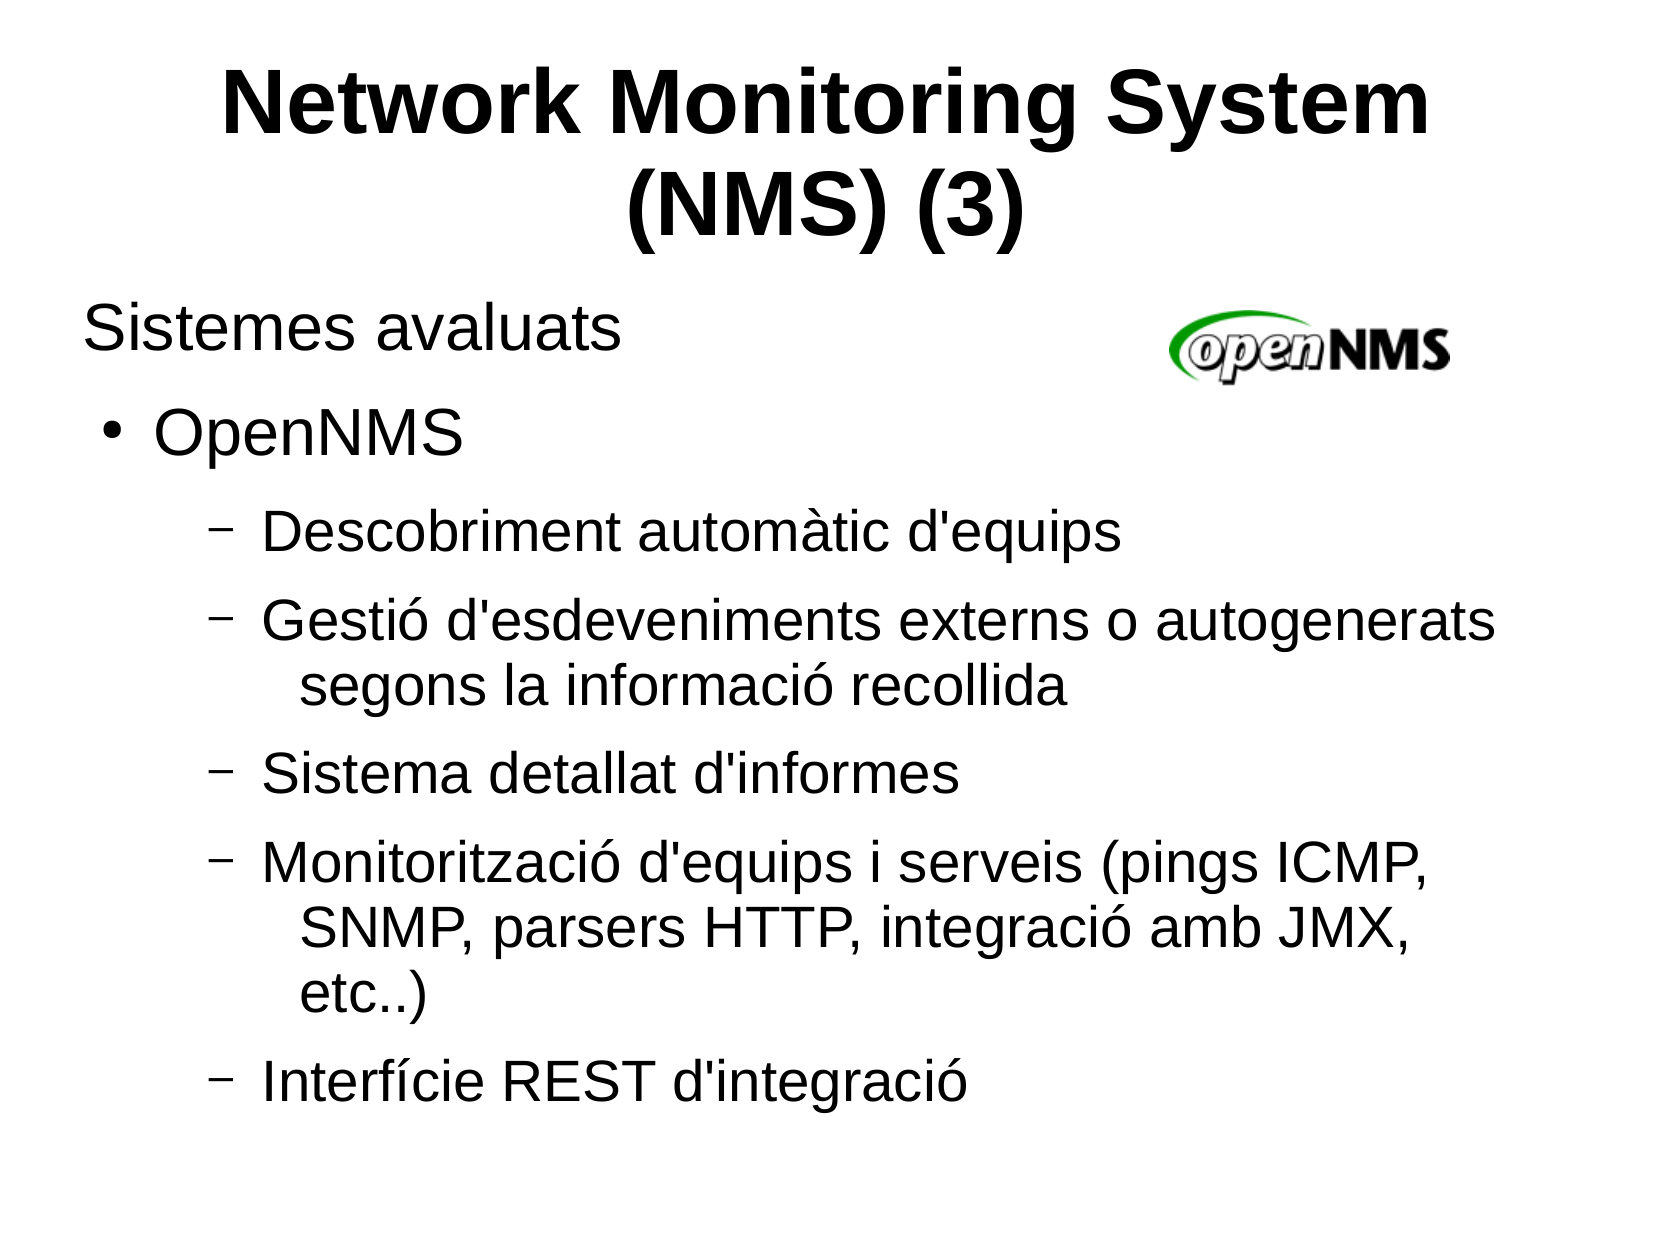

# Network Monitoring System (NMS) (3)
Sistemes avaluats
OpenNMS
Descobriment automàtic d'equips
Gestió d'esdeveniments externs o autogenerats segons la informació recollida
Sistema detallat d'informes
Monitorització d'equips i serveis (pings ICMP, SNMP, parsers HTTP, integració amb JMX, etc..)
Interfície REST d'integració